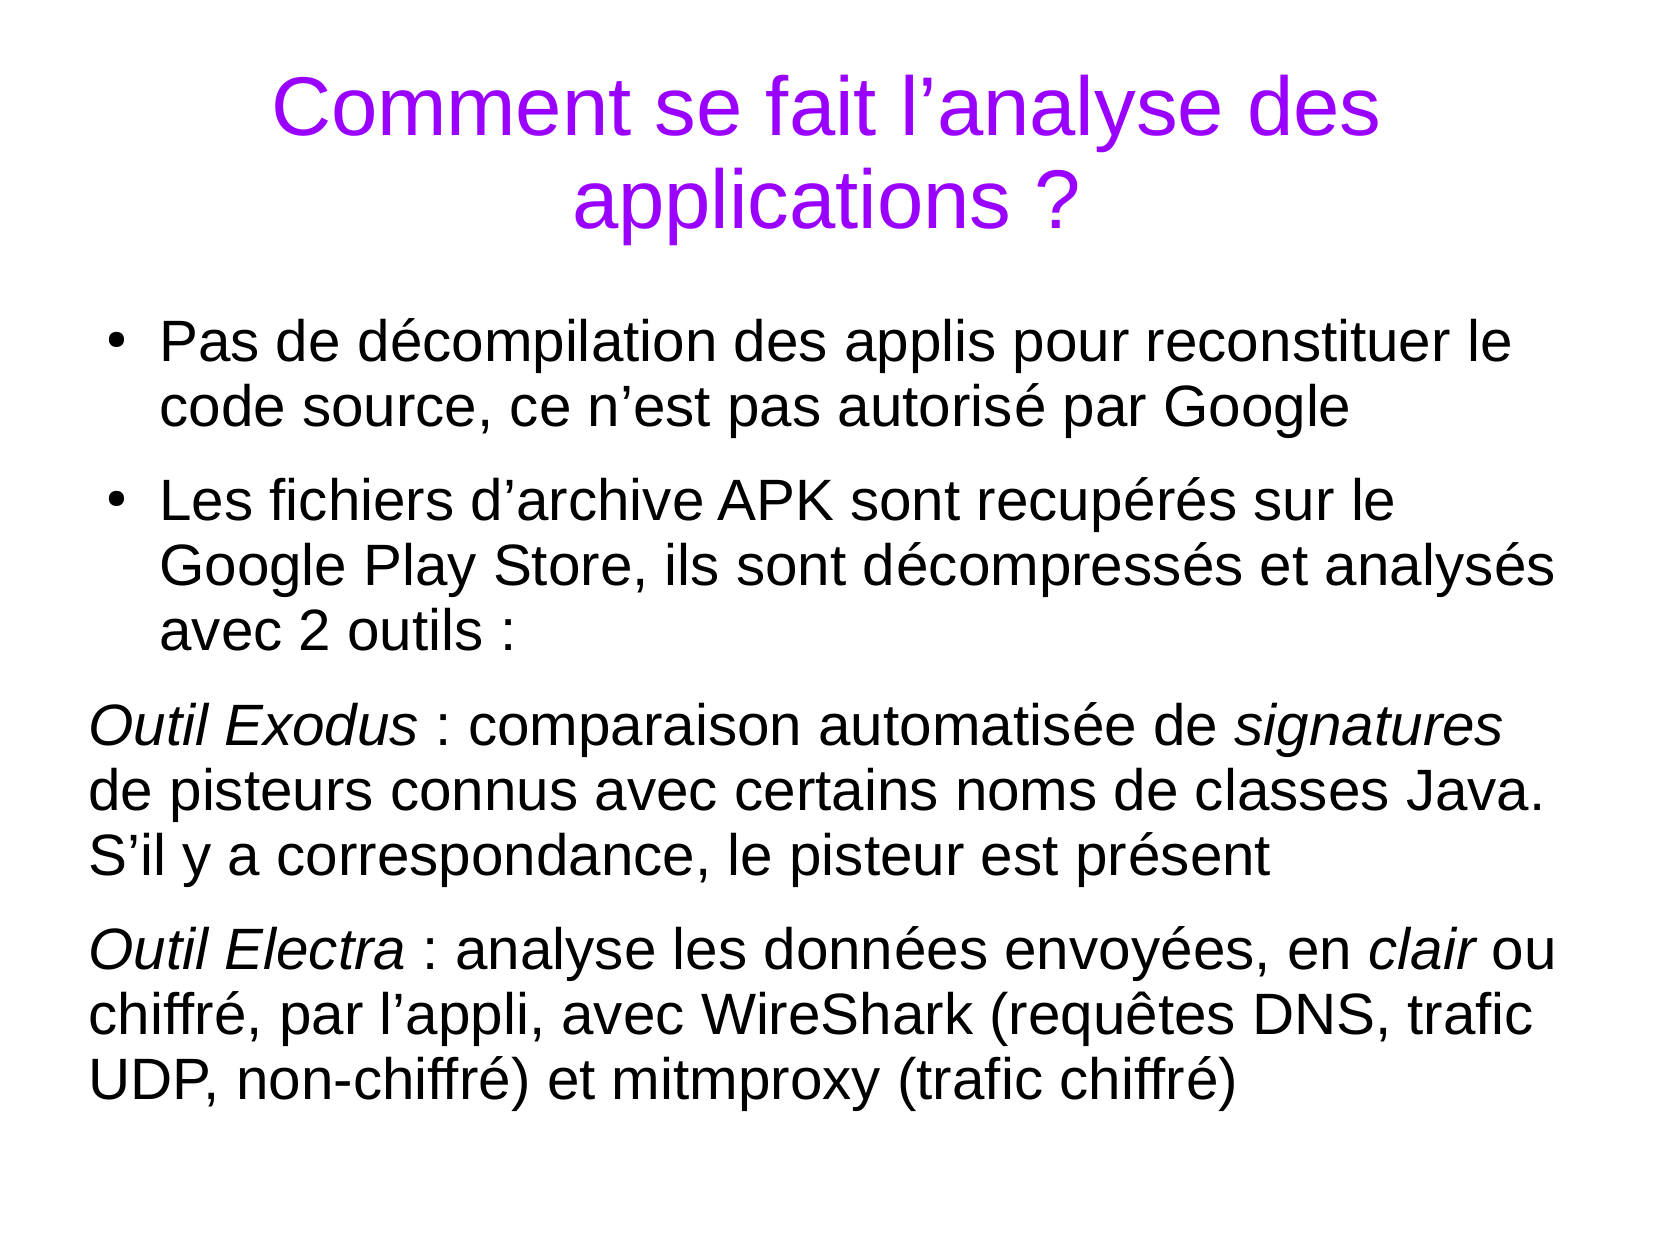

# Comment se fait l’analyse des applications ?
Pas de décompilation des applis pour reconstituer le code source, ce n’est pas autorisé par Google
Les fichiers d’archive APK sont recupérés sur le Google Play Store, ils sont décompressés et analysés avec 2 outils :
Outil Exodus : comparaison automatisée de signatures de pisteurs connus avec certains noms de classes Java. S’il y a correspondance, le pisteur est présent
Outil Electra : analyse les données envoyées, en clair ou chiffré, par l’appli, avec WireShark (requêtes DNS, trafic UDP, non-chiffré) et mitmproxy (trafic chiffré)